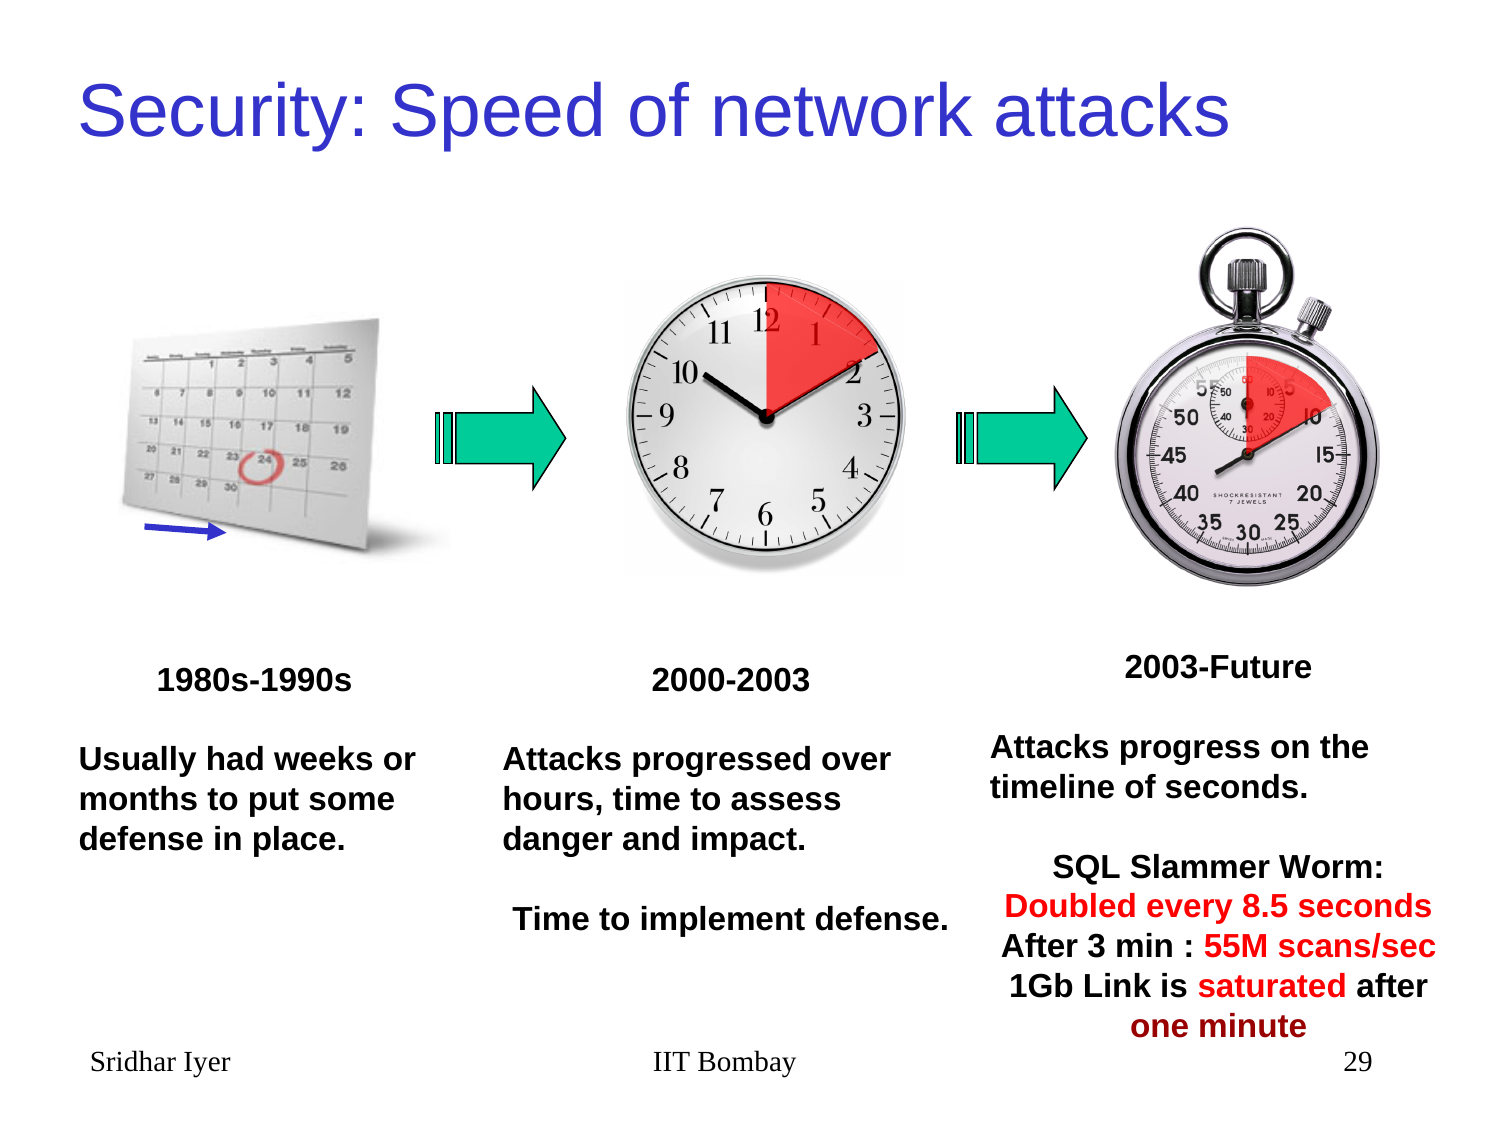

# Security: Speed of network attacks
2003-Future
Attacks progress on the timeline of seconds.
SQL Slammer Worm:
Doubled every 8.5 seconds
After 3 min : 55M scans/sec
1Gb Link is saturated after one minute
1980s-1990s
Usually had weeks or months to put some defense in place.
2000-2003
Attacks progressed over hours, time to assess danger and impact.
Time to implement defense.
Sridhar Iyer
IIT Bombay
29